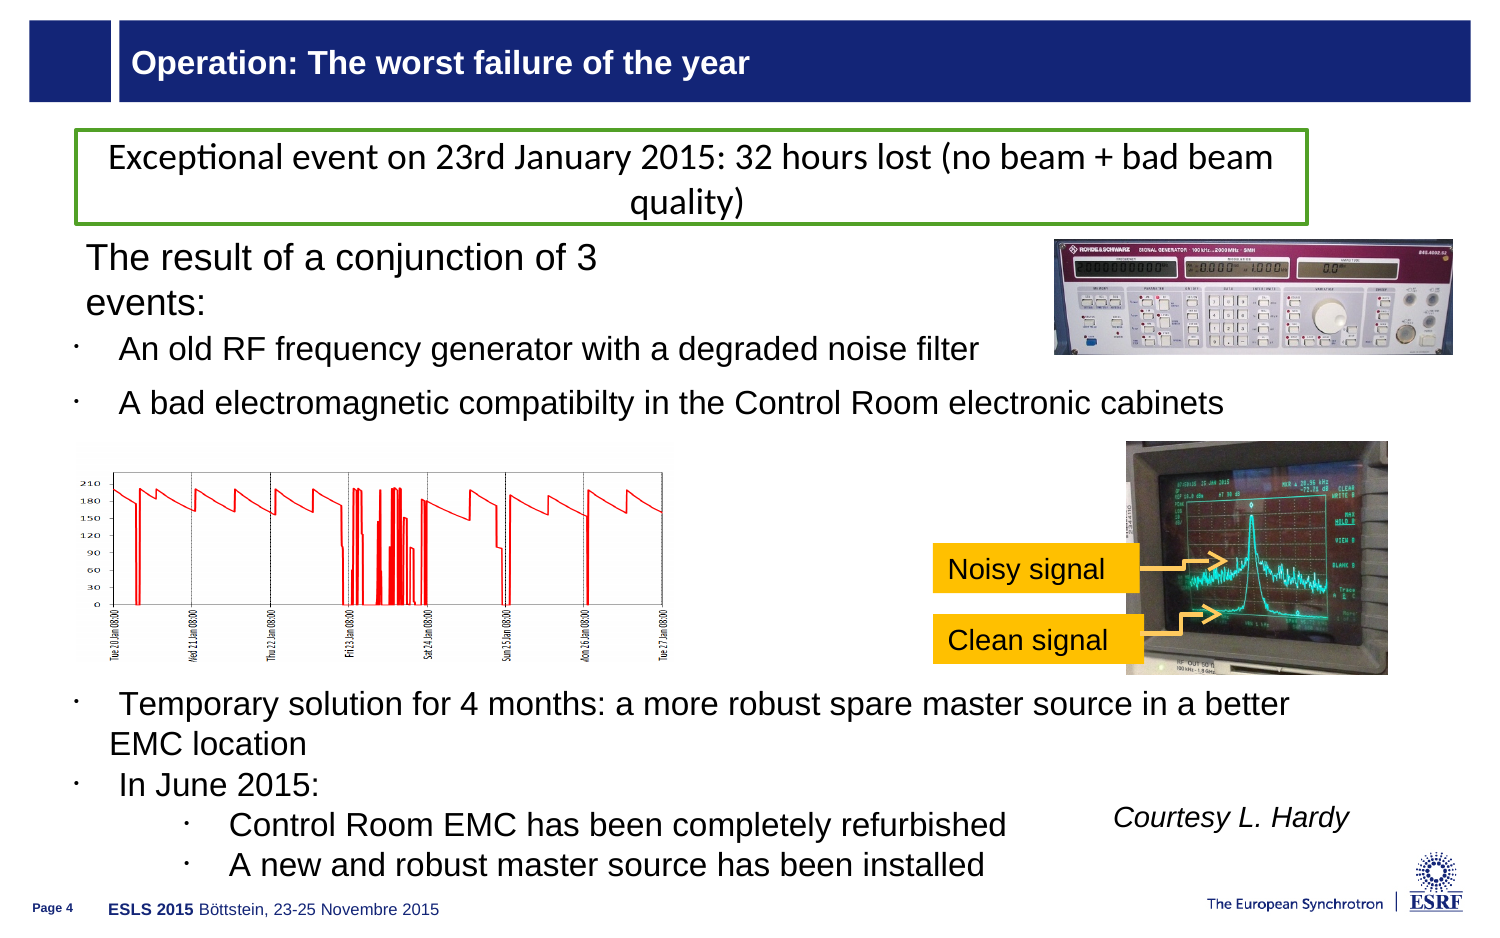

# Operation: The worst failure of the year
Exceptional event on 23rd January 2015: 32 hours lost (no beam + bad beam quality)
The result of a conjunction of 3 events:
 An old RF frequency generator with a degraded noise filter
 A bad electromagnetic compatibilty in the Control Room electronic cabinets
Noisy signal
Clean signal
 Temporary solution for 4 months: a more robust spare master source in a better EMC location
 In June 2015:
 Control Room EMC has been completely refurbished
 A new and robust master source has been installed
Courtesy L. Hardy
Page
ESLS 2015 Böttstein, 23-25 Novembre 2015